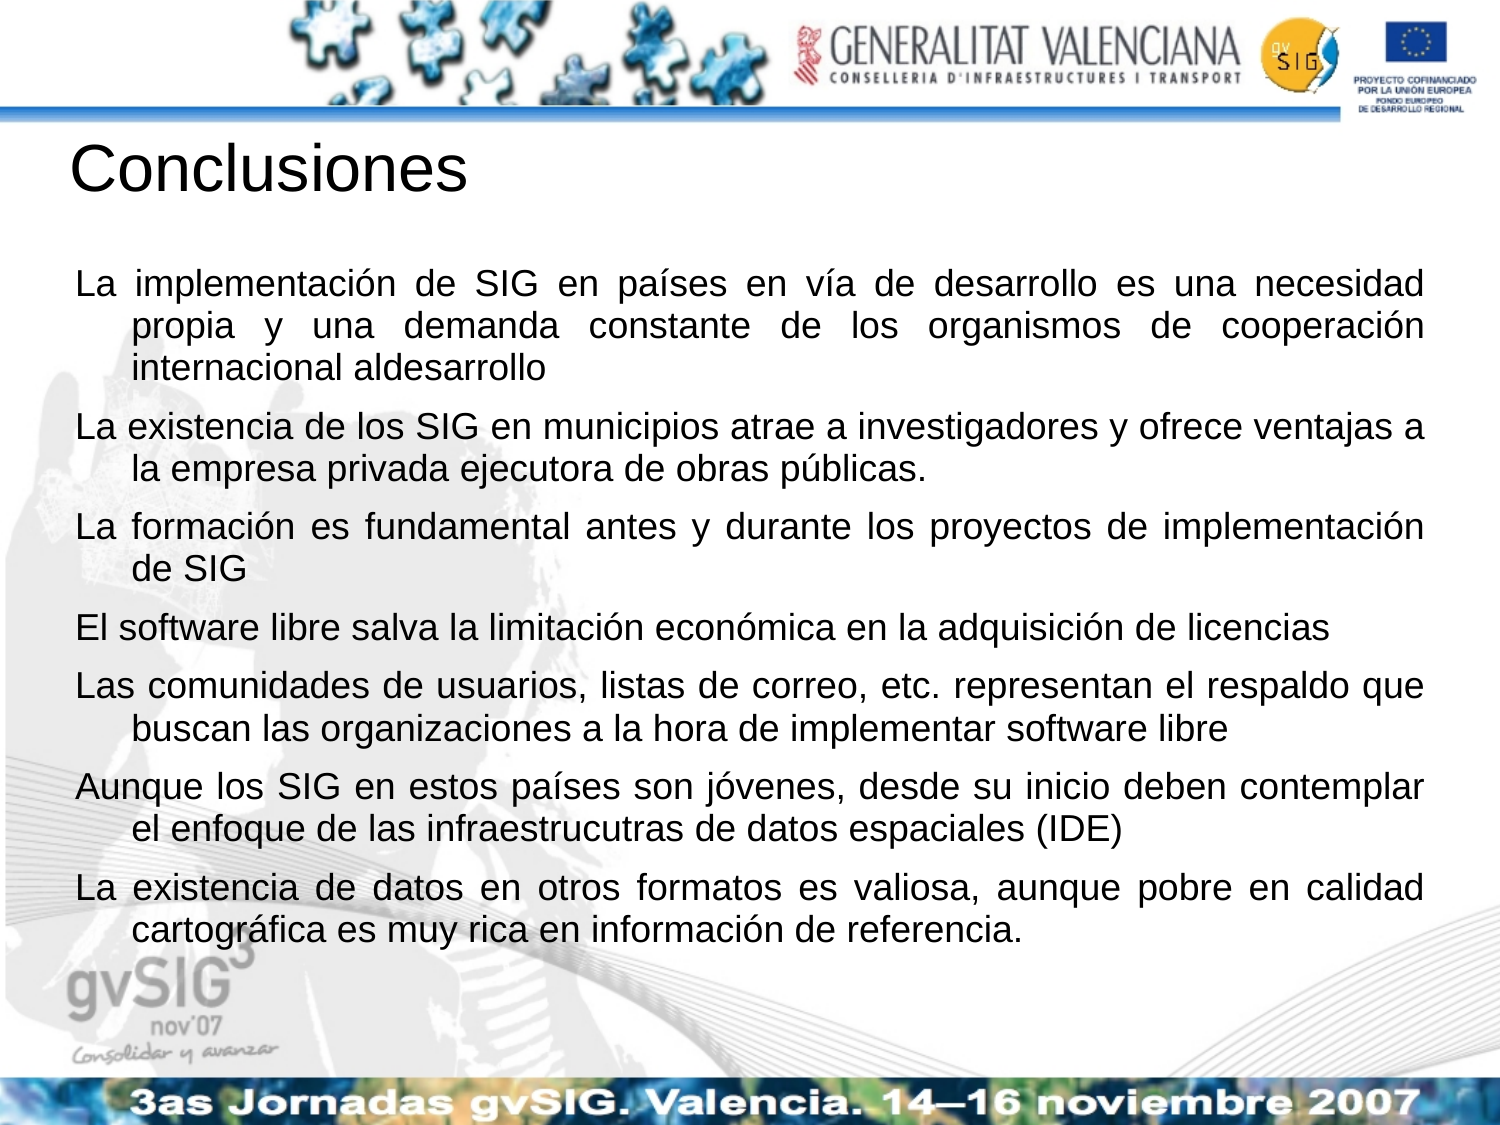

# Conclusiones
La implementación de SIG en países en vía de desarrollo es una necesidad propia y una demanda constante de los organismos de cooperación internacional aldesarrollo
La existencia de los SIG en municipios atrae a investigadores y ofrece ventajas a la empresa privada ejecutora de obras públicas.
La formación es fundamental antes y durante los proyectos de implementación de SIG
El software libre salva la limitación económica en la adquisición de licencias
Las comunidades de usuarios, listas de correo, etc. representan el respaldo que buscan las organizaciones a la hora de implementar software libre
Aunque los SIG en estos países son jóvenes, desde su inicio deben contemplar el enfoque de las infraestrucutras de datos espaciales (IDE)
La existencia de datos en otros formatos es valiosa, aunque pobre en calidad cartográfica es muy rica en información de referencia.